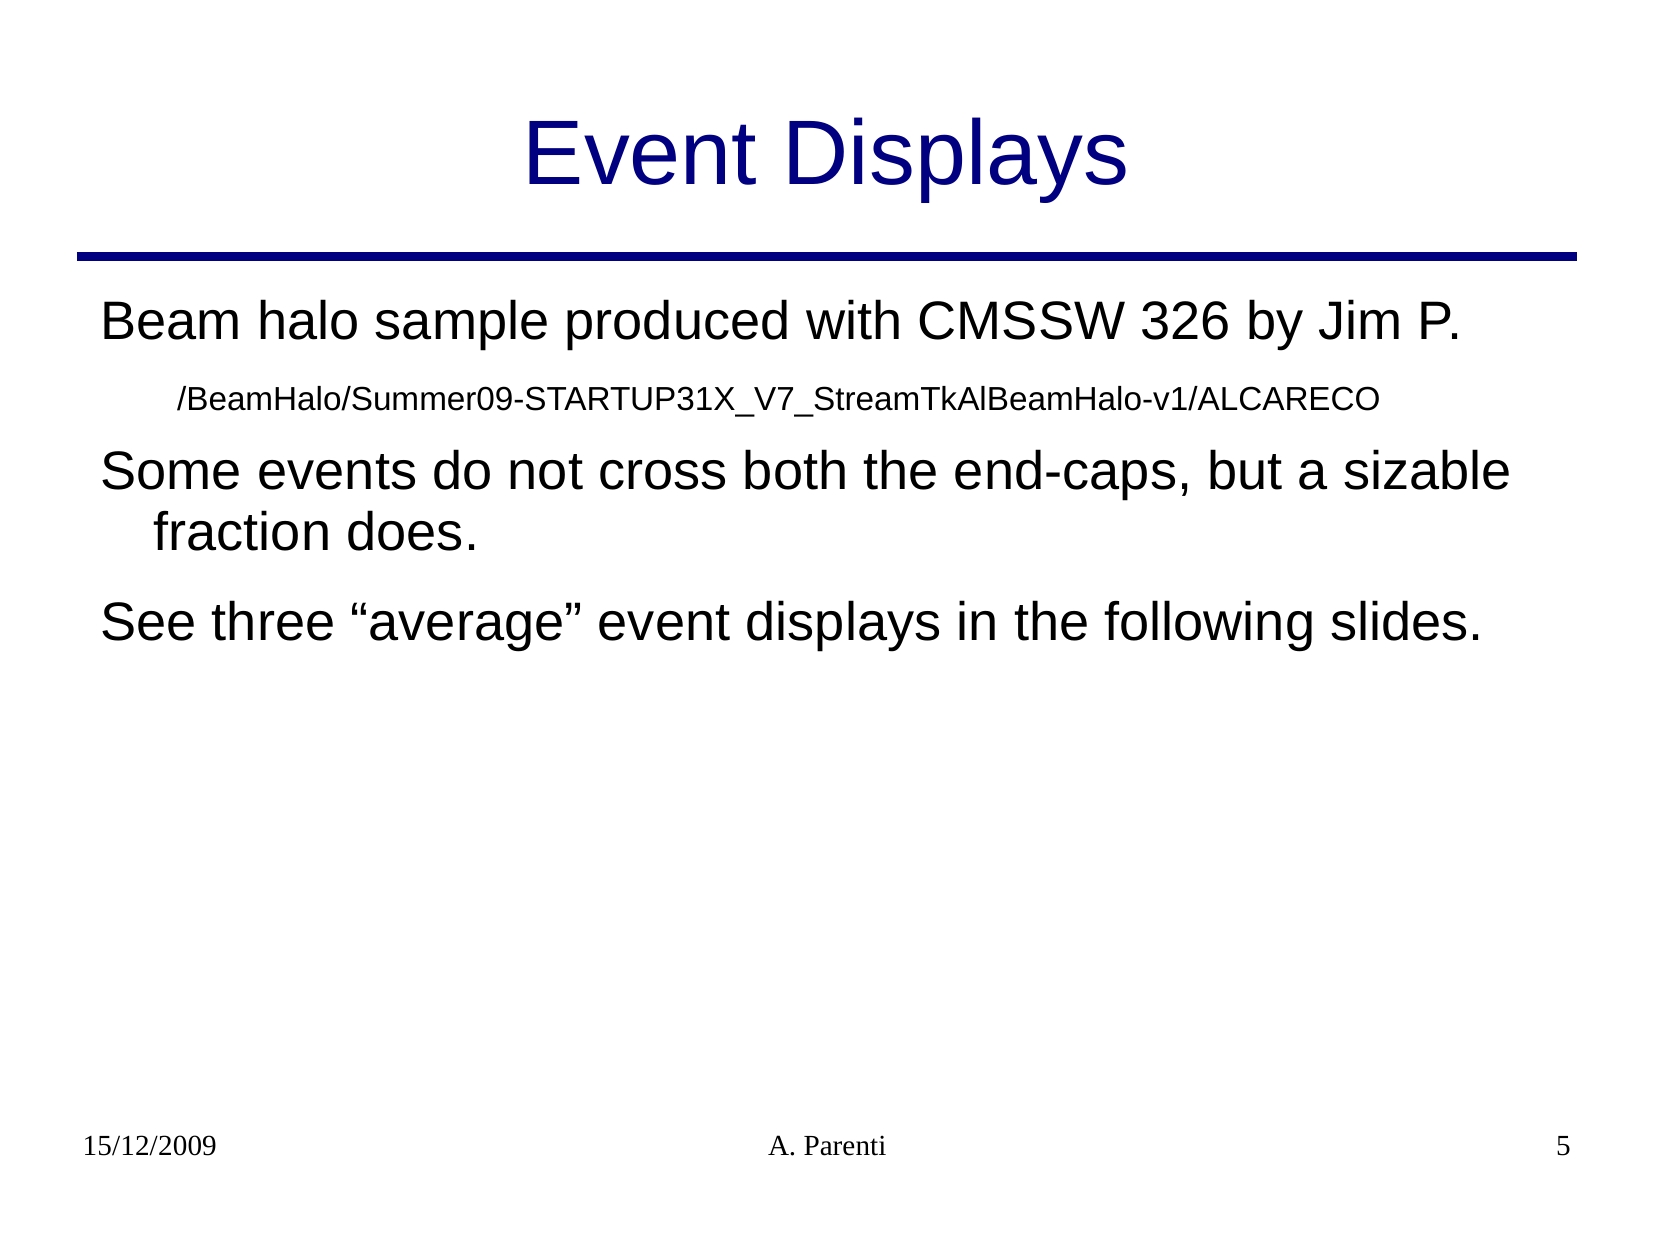

# Event Displays
Beam halo sample produced with CMSSW 326 by Jim P.
/BeamHalo/Summer09-STARTUP31X_V7_StreamTkAlBeamHalo-v1/ALCARECO
Some events do not cross both the end-caps, but a sizable fraction does.
See three “average” event displays in the following slides.
5